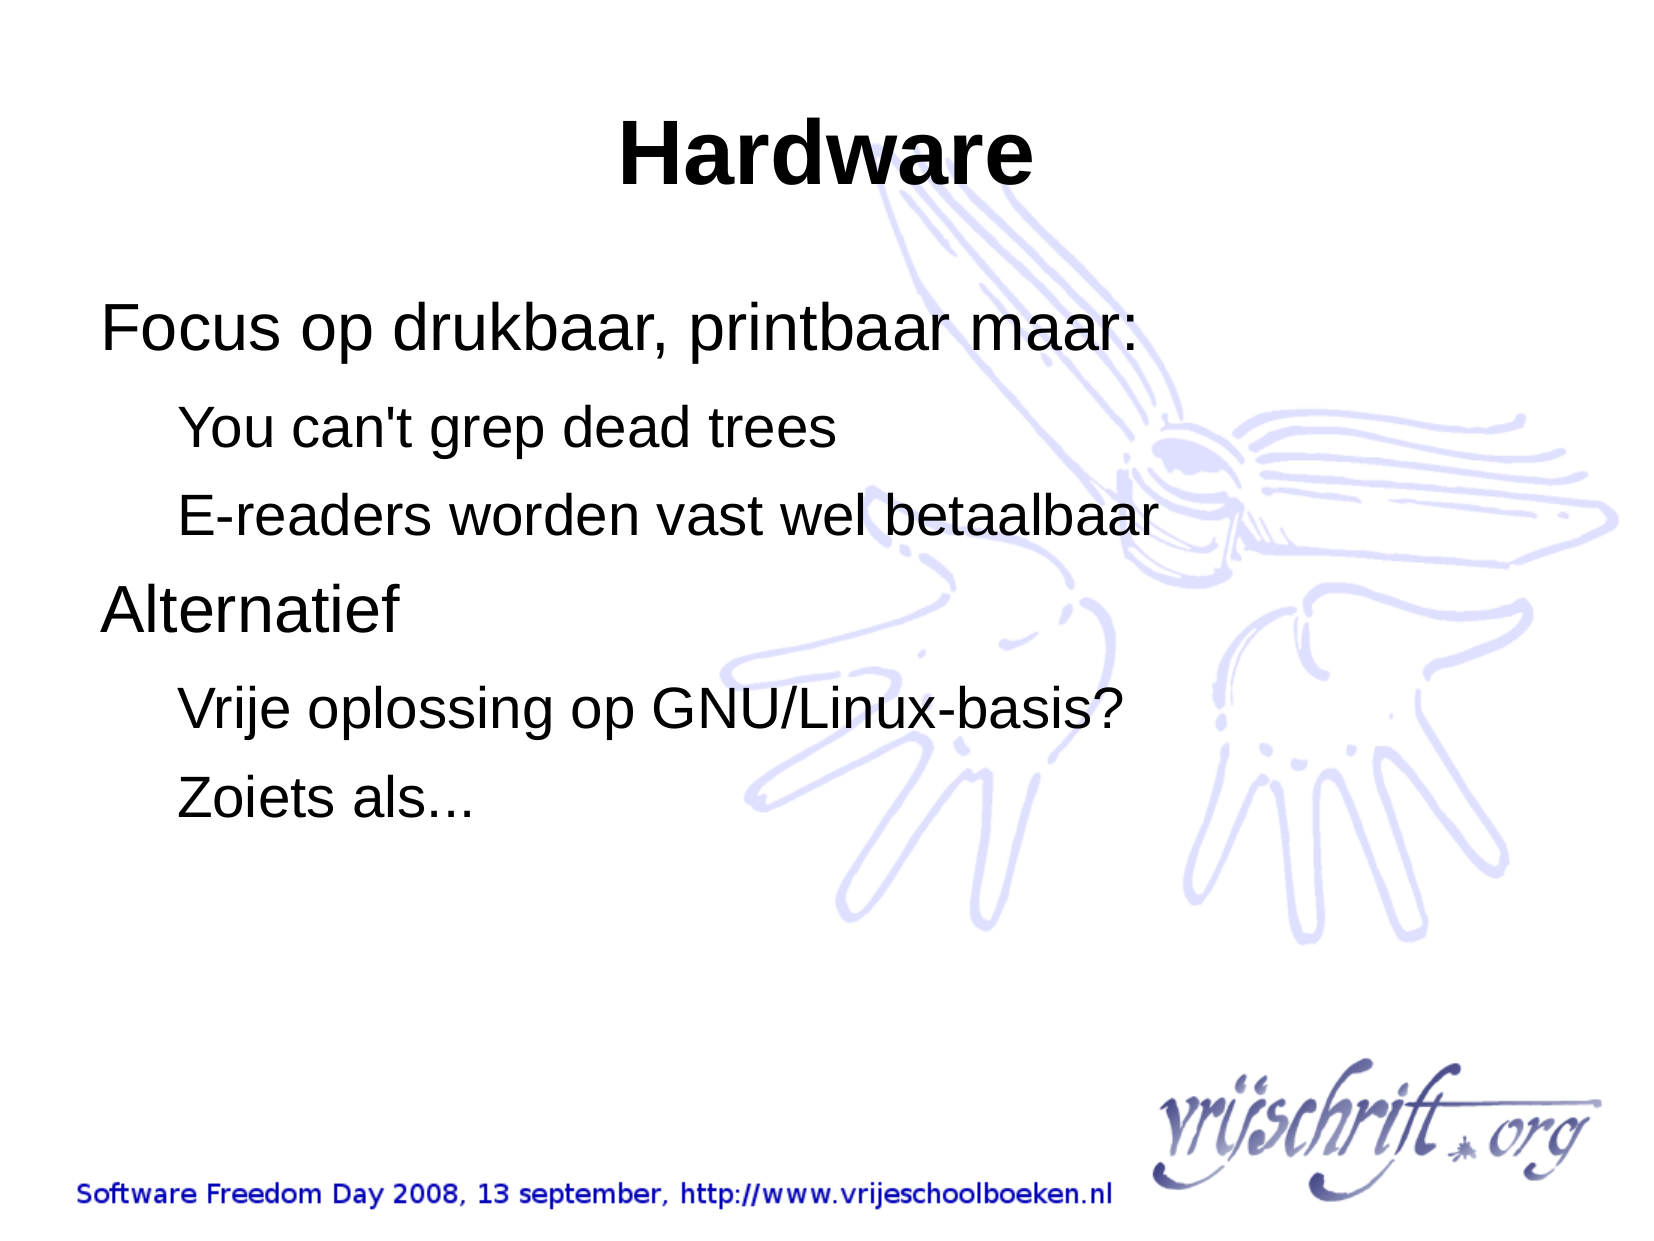

# Hardware
Focus op drukbaar, printbaar maar:
You can't grep dead trees
E-readers worden vast wel betaalbaar
Alternatief
Vrije oplossing op GNU/Linux-basis?
Zoiets als...